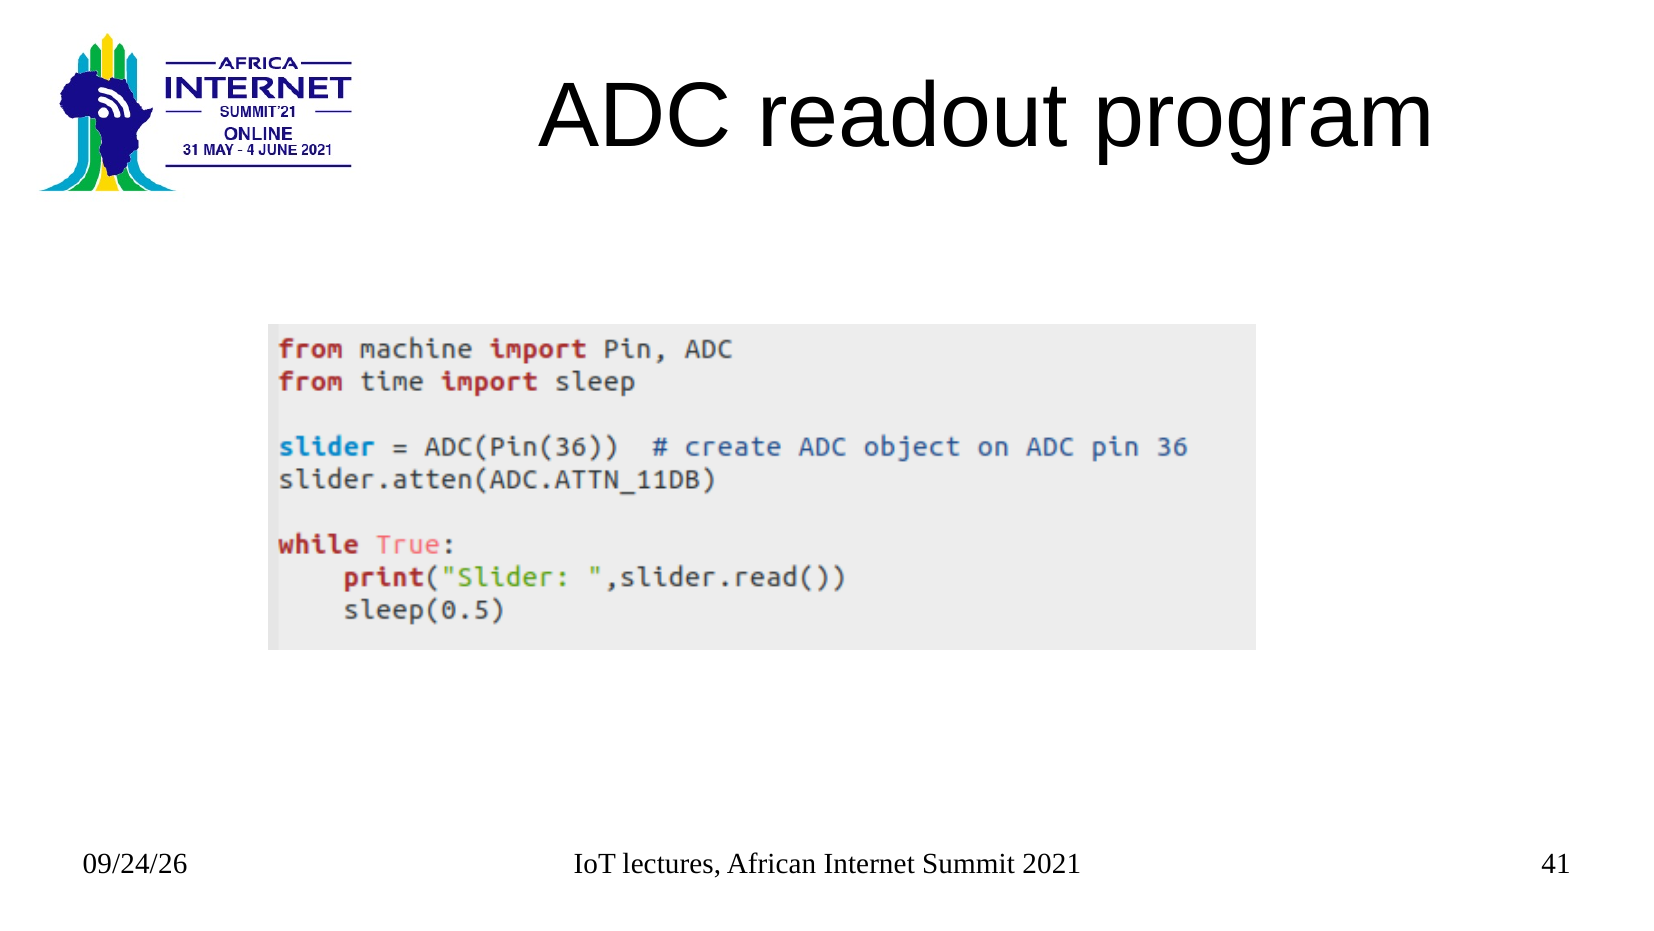

# ADC readout program
IoT lectures, African Internet Summit 2021
41